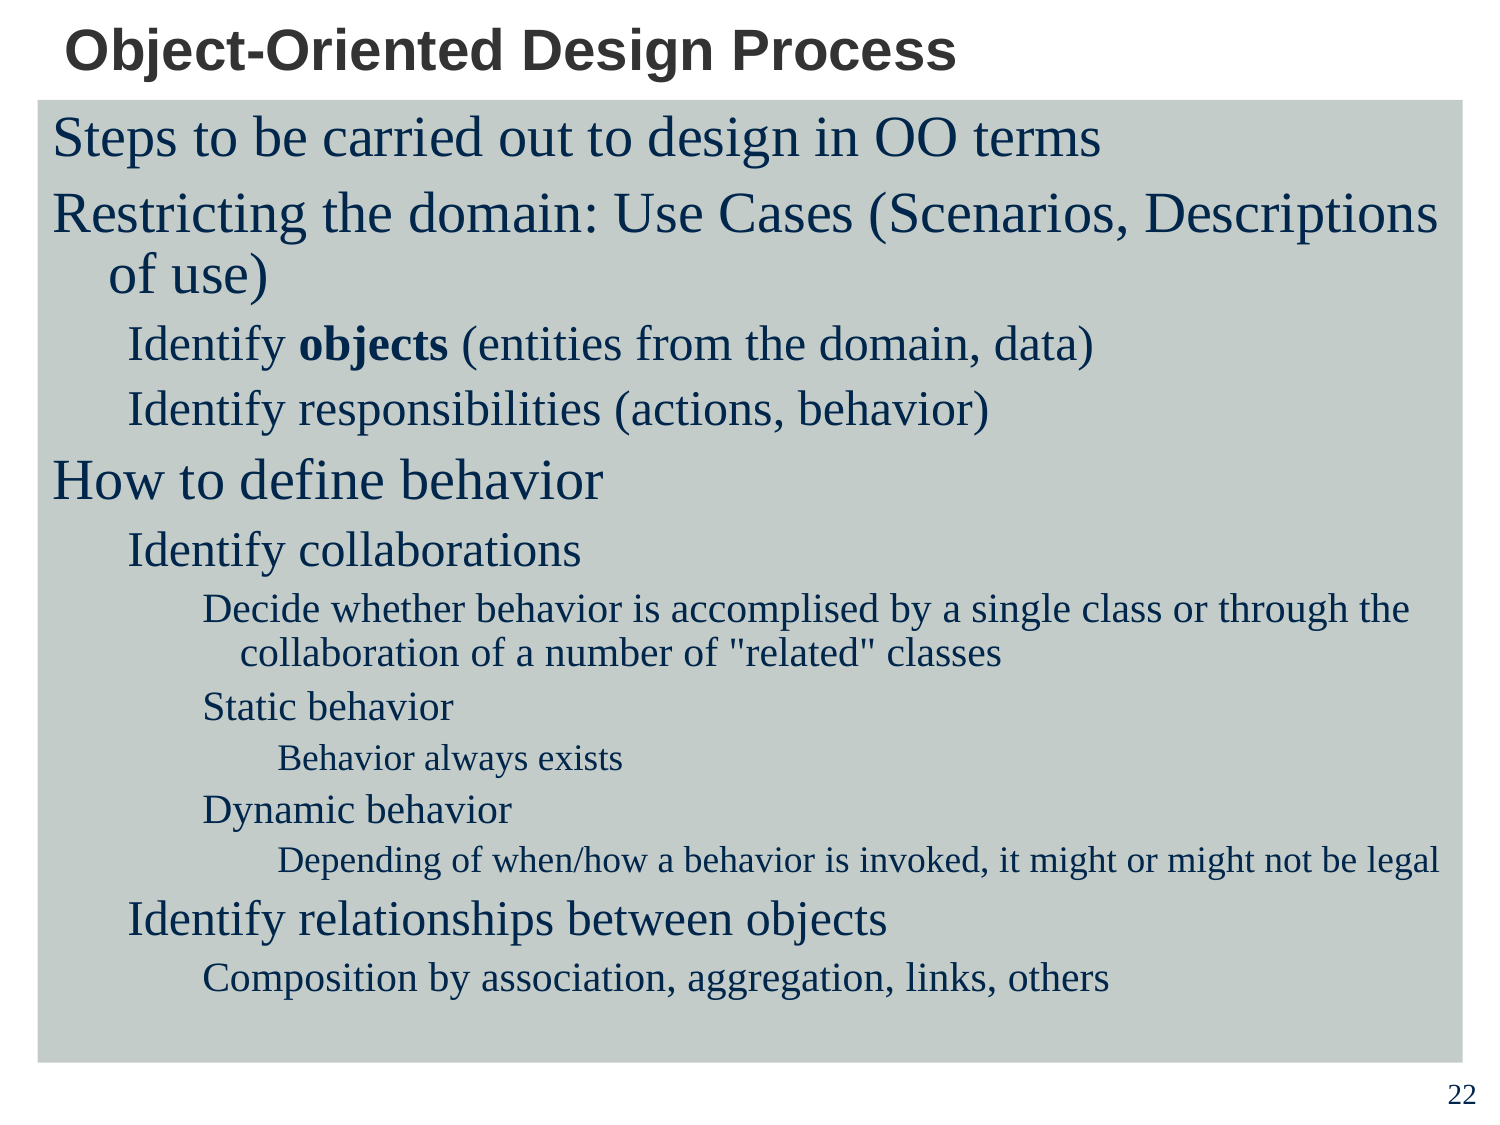

# Object-Oriented Design Process
Steps to be carried out to design in OO terms
Restricting the domain: Use Cases (Scenarios, Descriptions of use)
Identify objects (entities from the domain, data)
Identify responsibilities (actions, behavior)
How to define behavior
Identify collaborations
Decide whether behavior is accomplised by a single class or through the collaboration of a number of "related" classes
Static behavior
Behavior always exists
Dynamic behavior
Depending of when/how a behavior is invoked, it might or might not be legal
Identify relationships between objects
Composition by association, aggregation, links, others